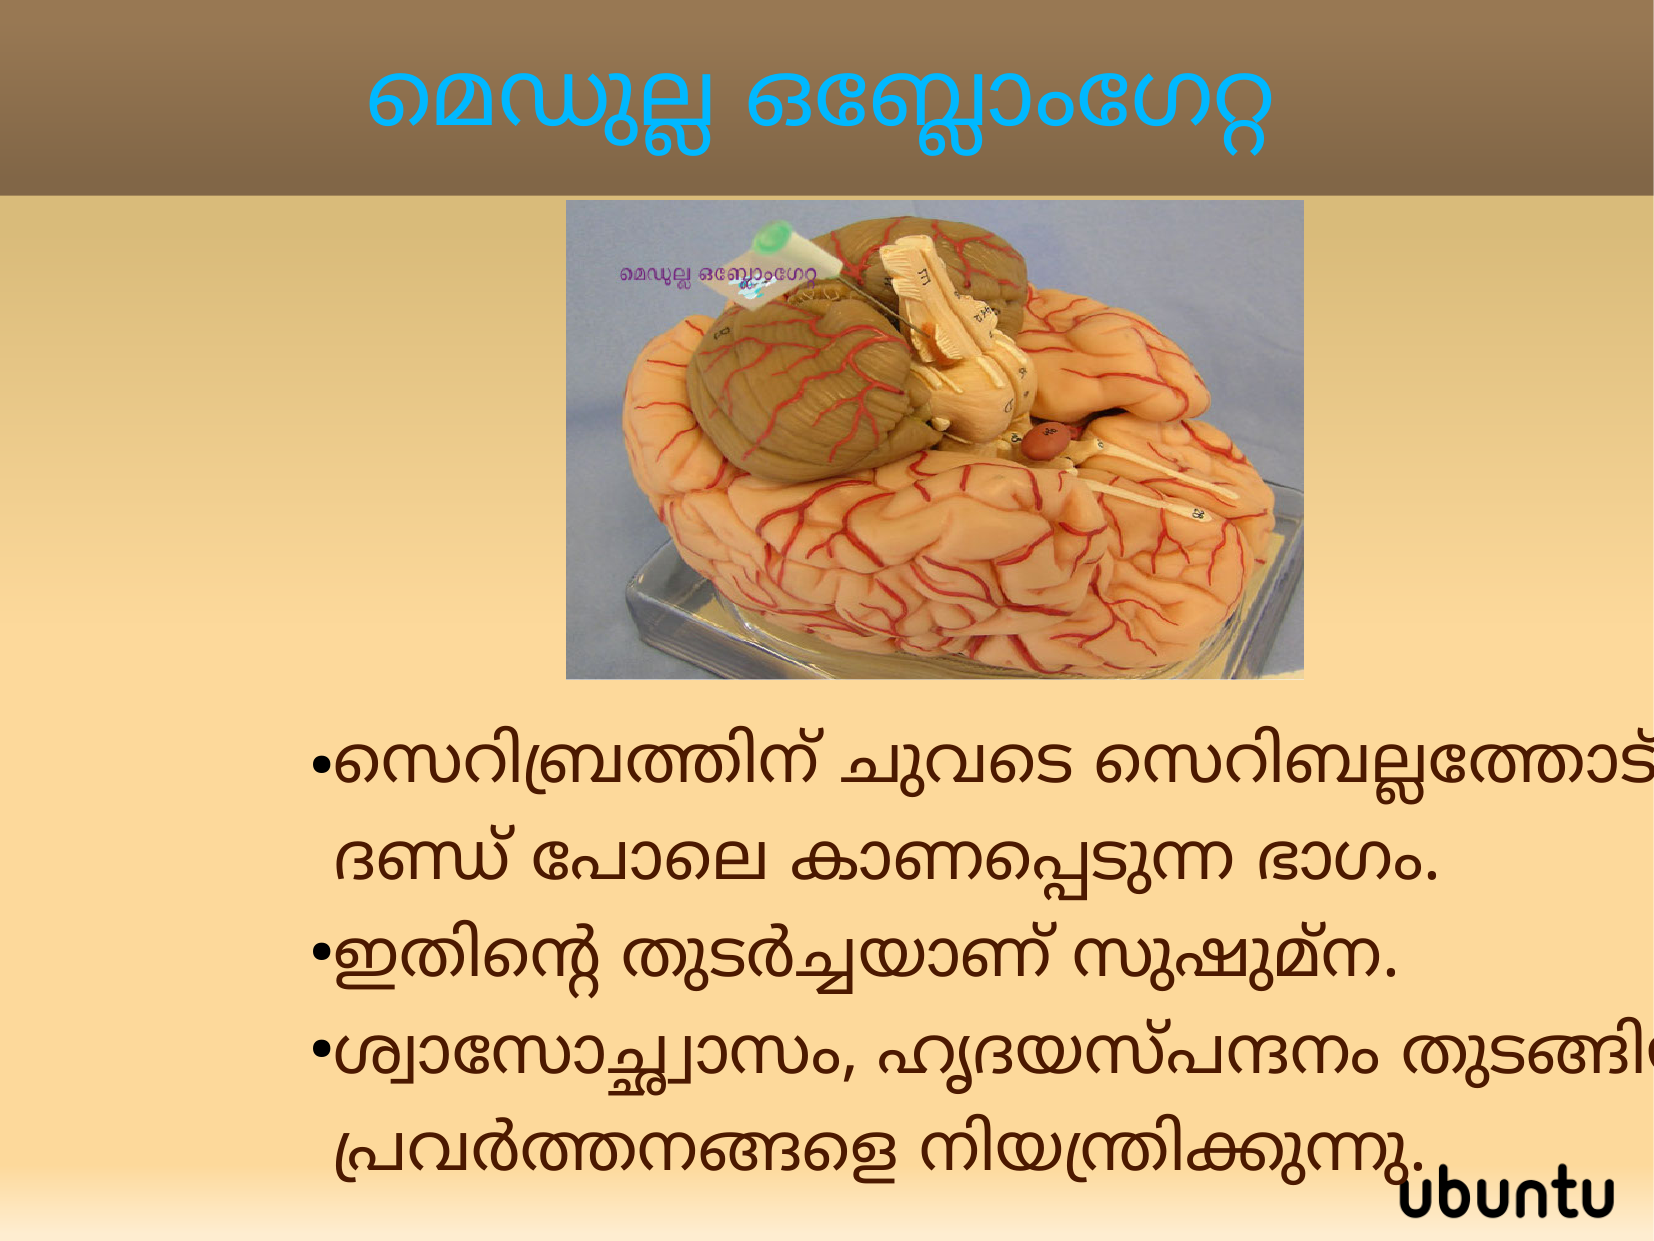

# മെഡുല്ല ഒബ്ലോംഗേറ്റ
സെറിബ്രത്തിന് ചുവടെ സെറിബല്ലത്തോട് ചേര്‍ന്ന്
ദണ്ഡ് പോലെ കാണപ്പെടുന്ന ഭാഗം.
ഇതിന്റെ തുടര്‍ച്ചയാണ് സുഷുമ്ന.
ശ്വാസോച്ഛ്വാസം, ഹൃദയസ്പന്ദനം തുടങ്ങിയ
പ്രവര്‍ത്തനങ്ങളെ നിയന്ത്രിക്കുന്നു.